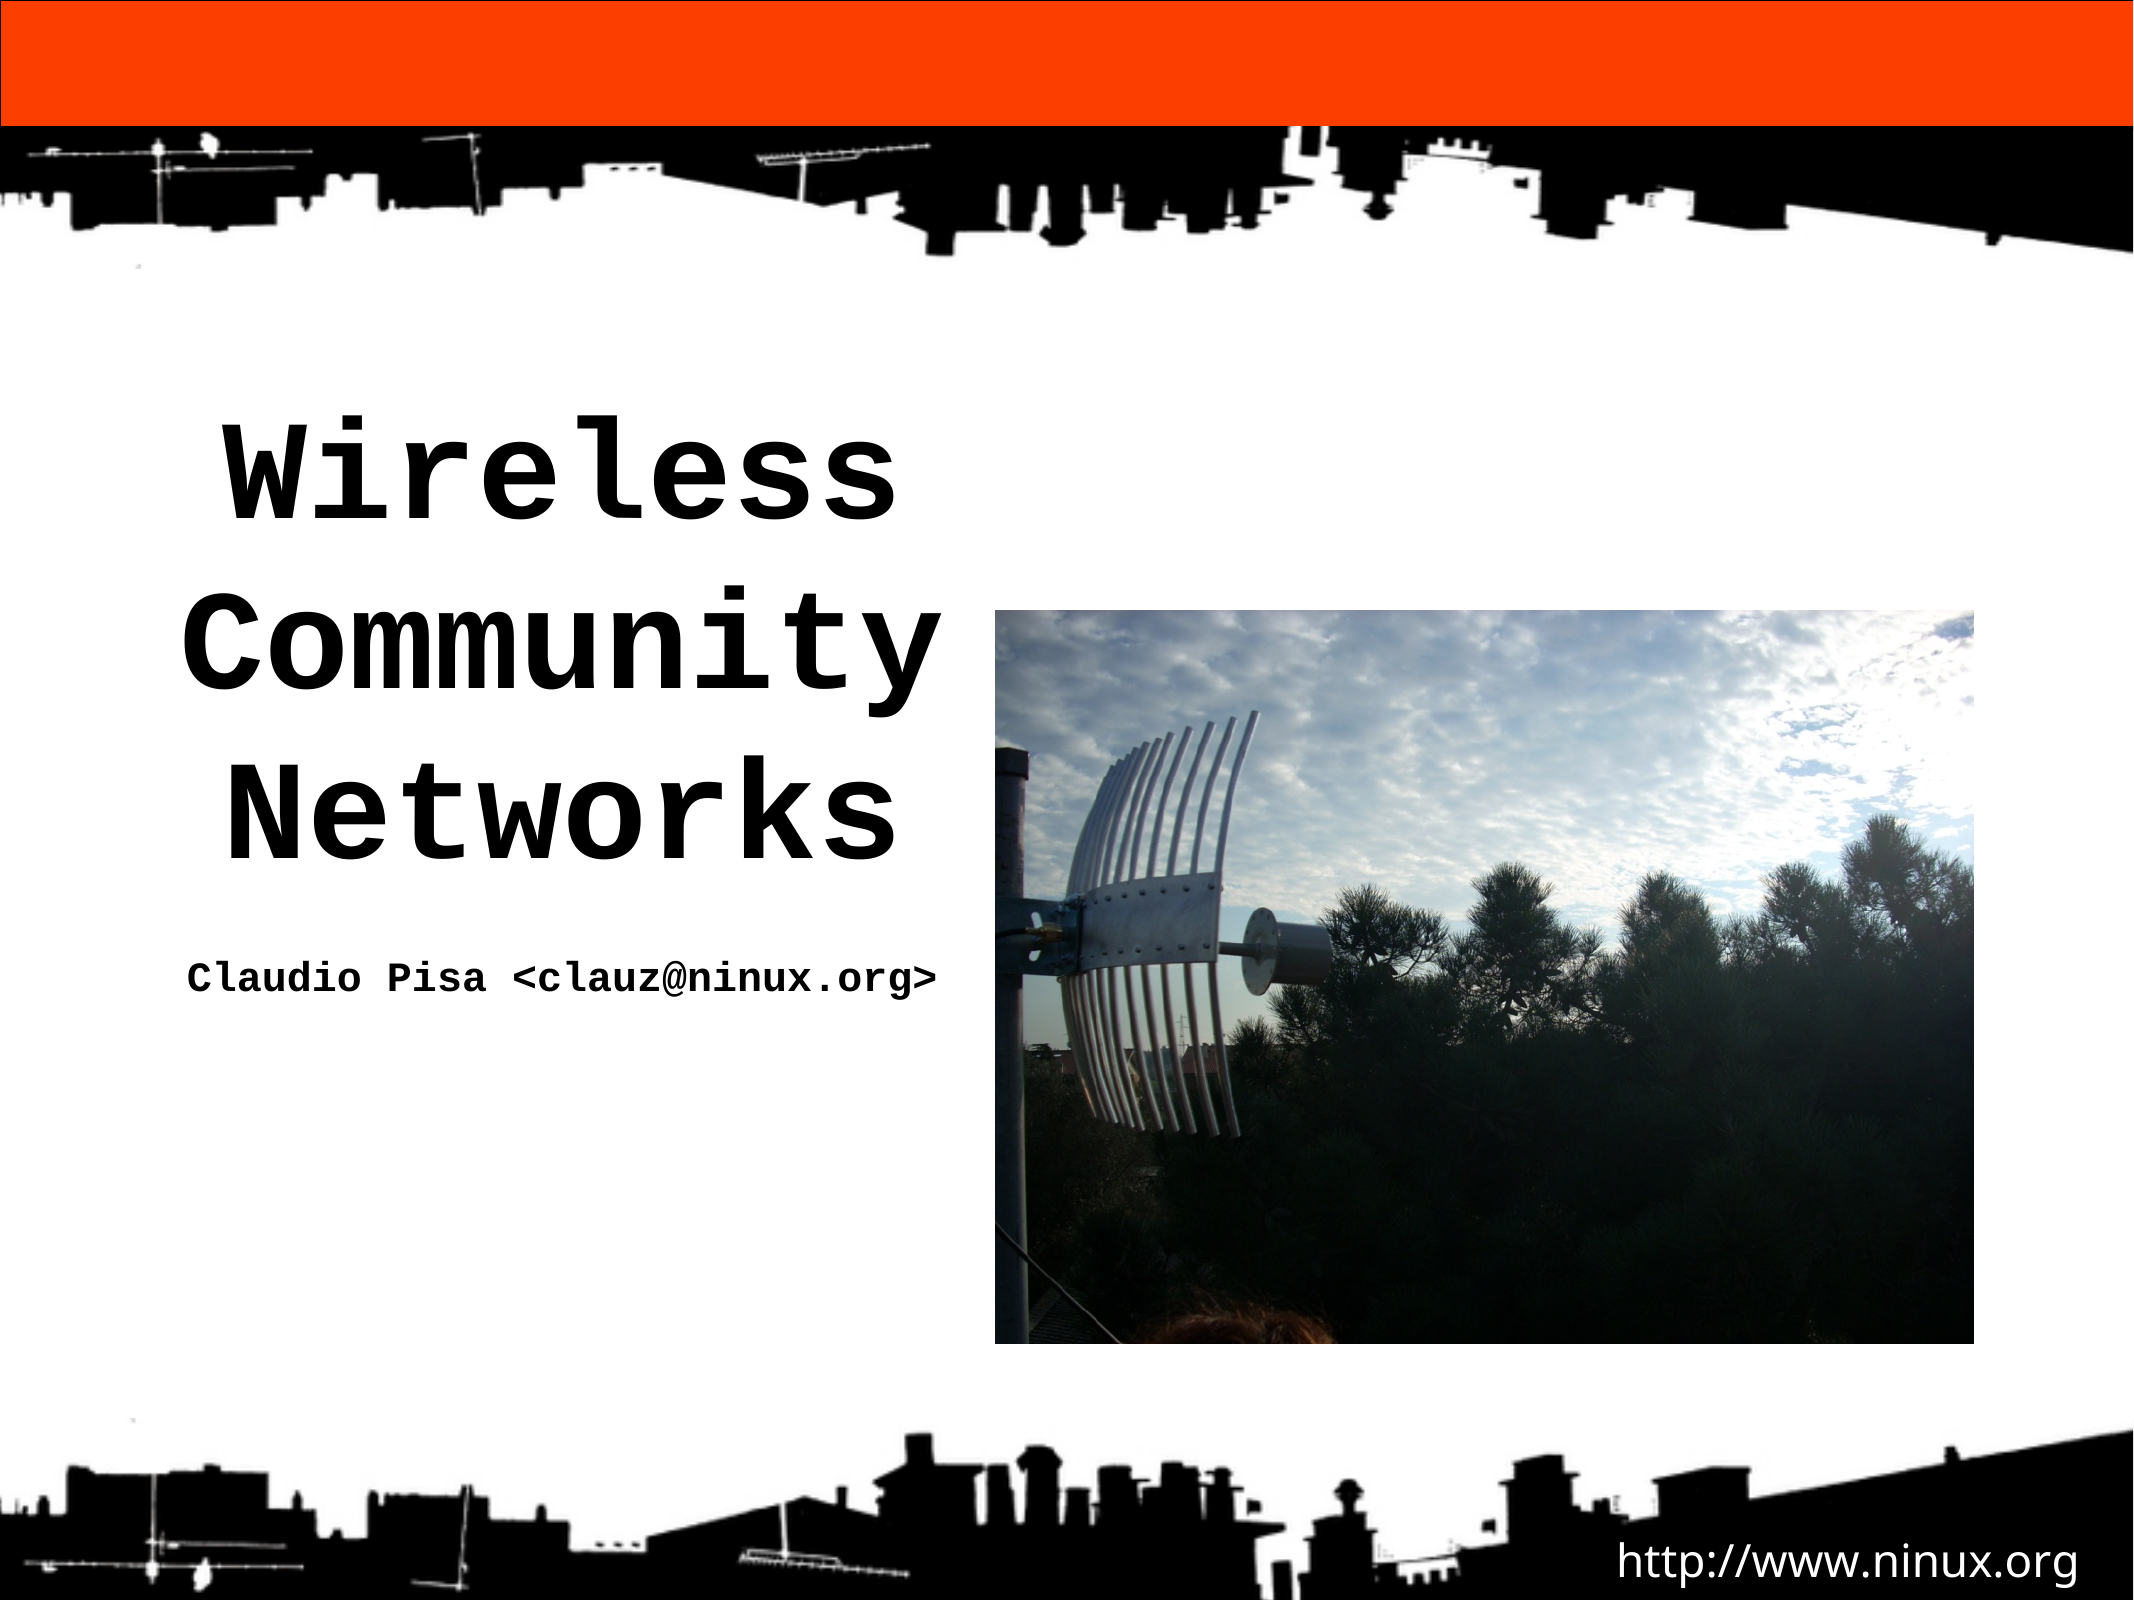

Wireless Community Networks
Claudio Pisa <clauz@ninux.org>
http://www.ninux.org